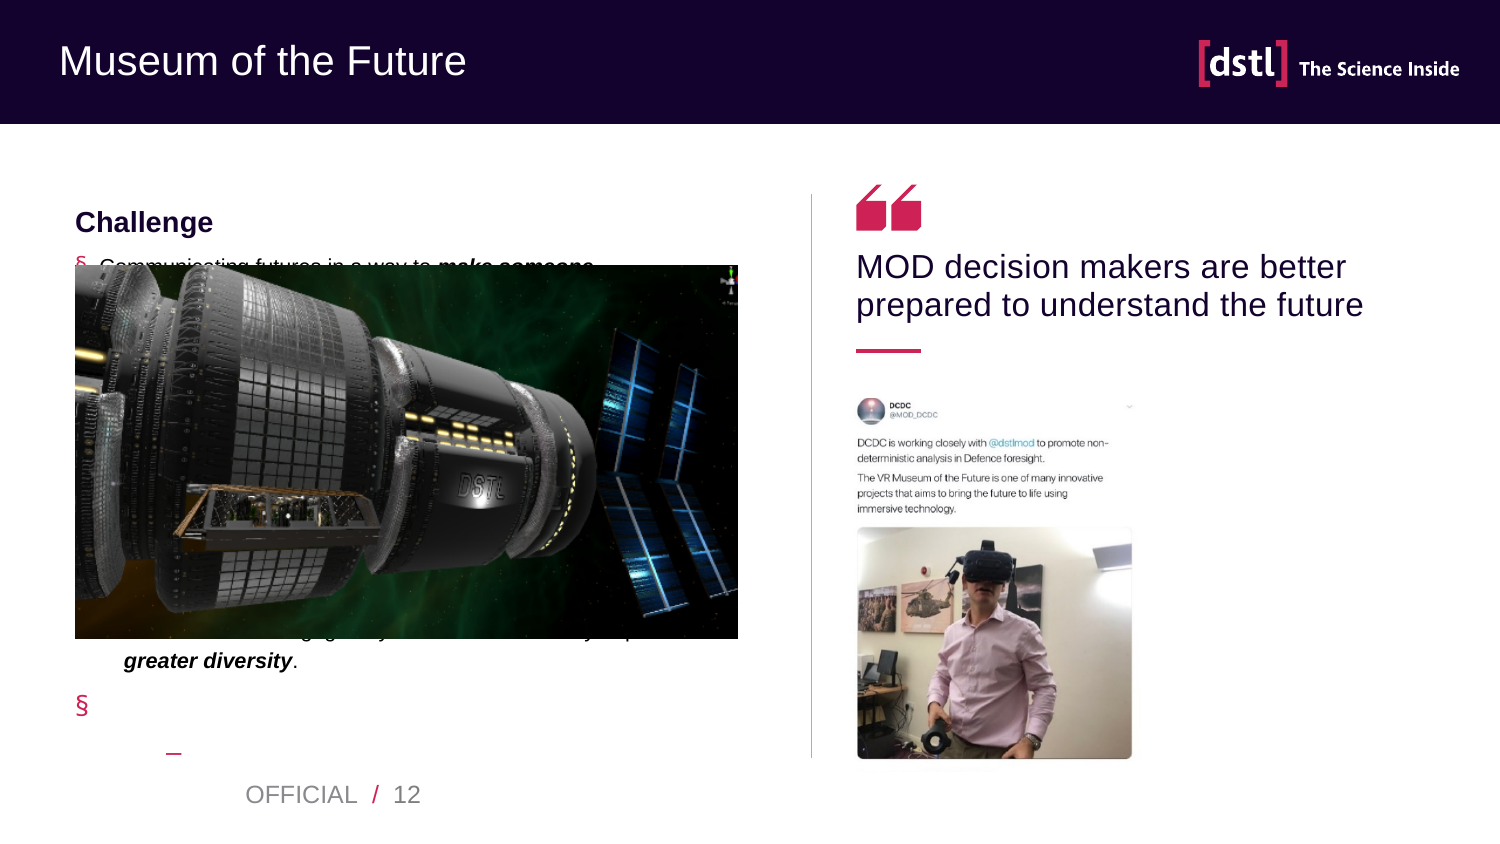

Museum of the Future
# Challenge
Communicating futures in a way to make someone
care and do something about it.
Impact
MOD decision makers are better positioned to understand future risks and opportunities and overcome ‘knowledge shields’.
Outcome
The Museum provides an interactive platform to demonstrate methods and tools to help the user to think differently and identify futures in a novel way. It has also a model for how we can and should engage beyond Defence Industry to provide greater diversity.
MOD decision makers are better prepared to understand the future
OFFICIAL /
# 01